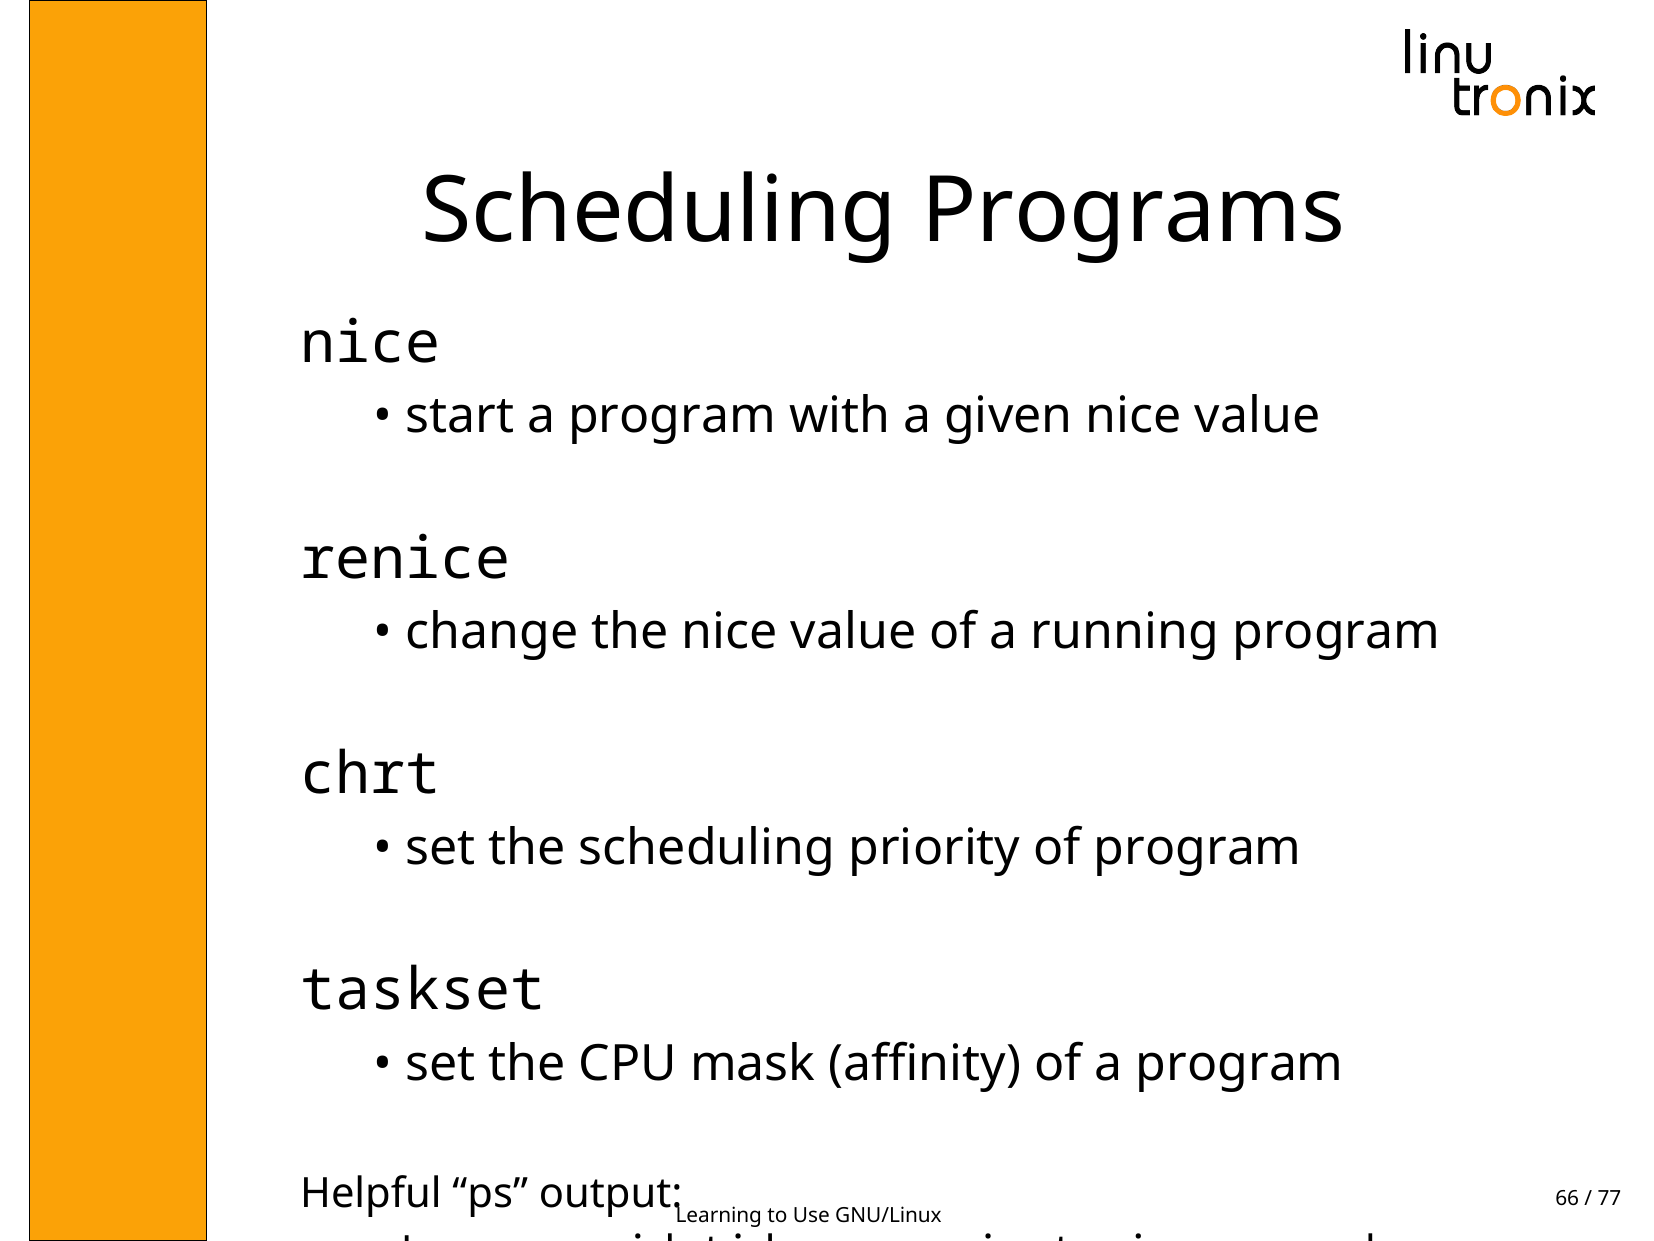

Scheduling Programs
nice
	• start a program with a given nice value
renice
	• change the nice value of a running program
chrt
	• set the scheduling priority of program
taskset
	• set the CPU mask (affinity) of a program
Helpful “ps” output:
ps -Leo psr,pid,tid,euser,ni,rtprio,command
66
Firmenvorstellung Linutronix V3.3